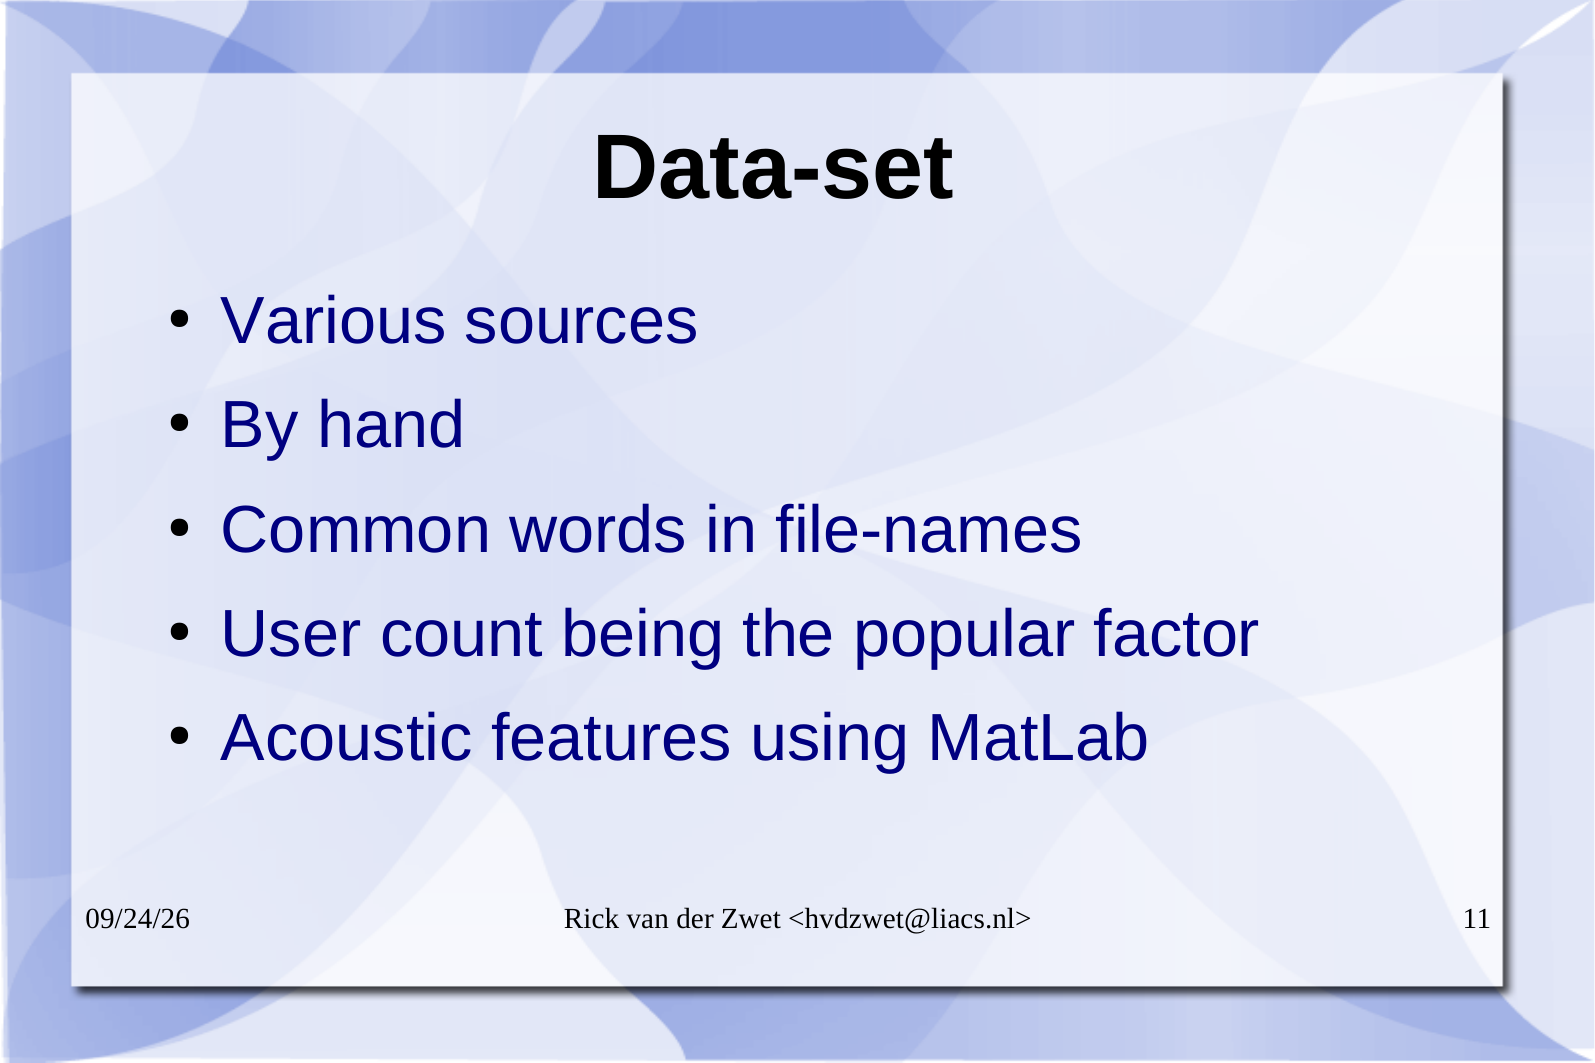

# Data-set
Various sources
By hand
Common words in file-names
User count being the popular factor
Acoustic features using MatLab
Rick van der Zwet <hvdzwet@liacs.nl>
11